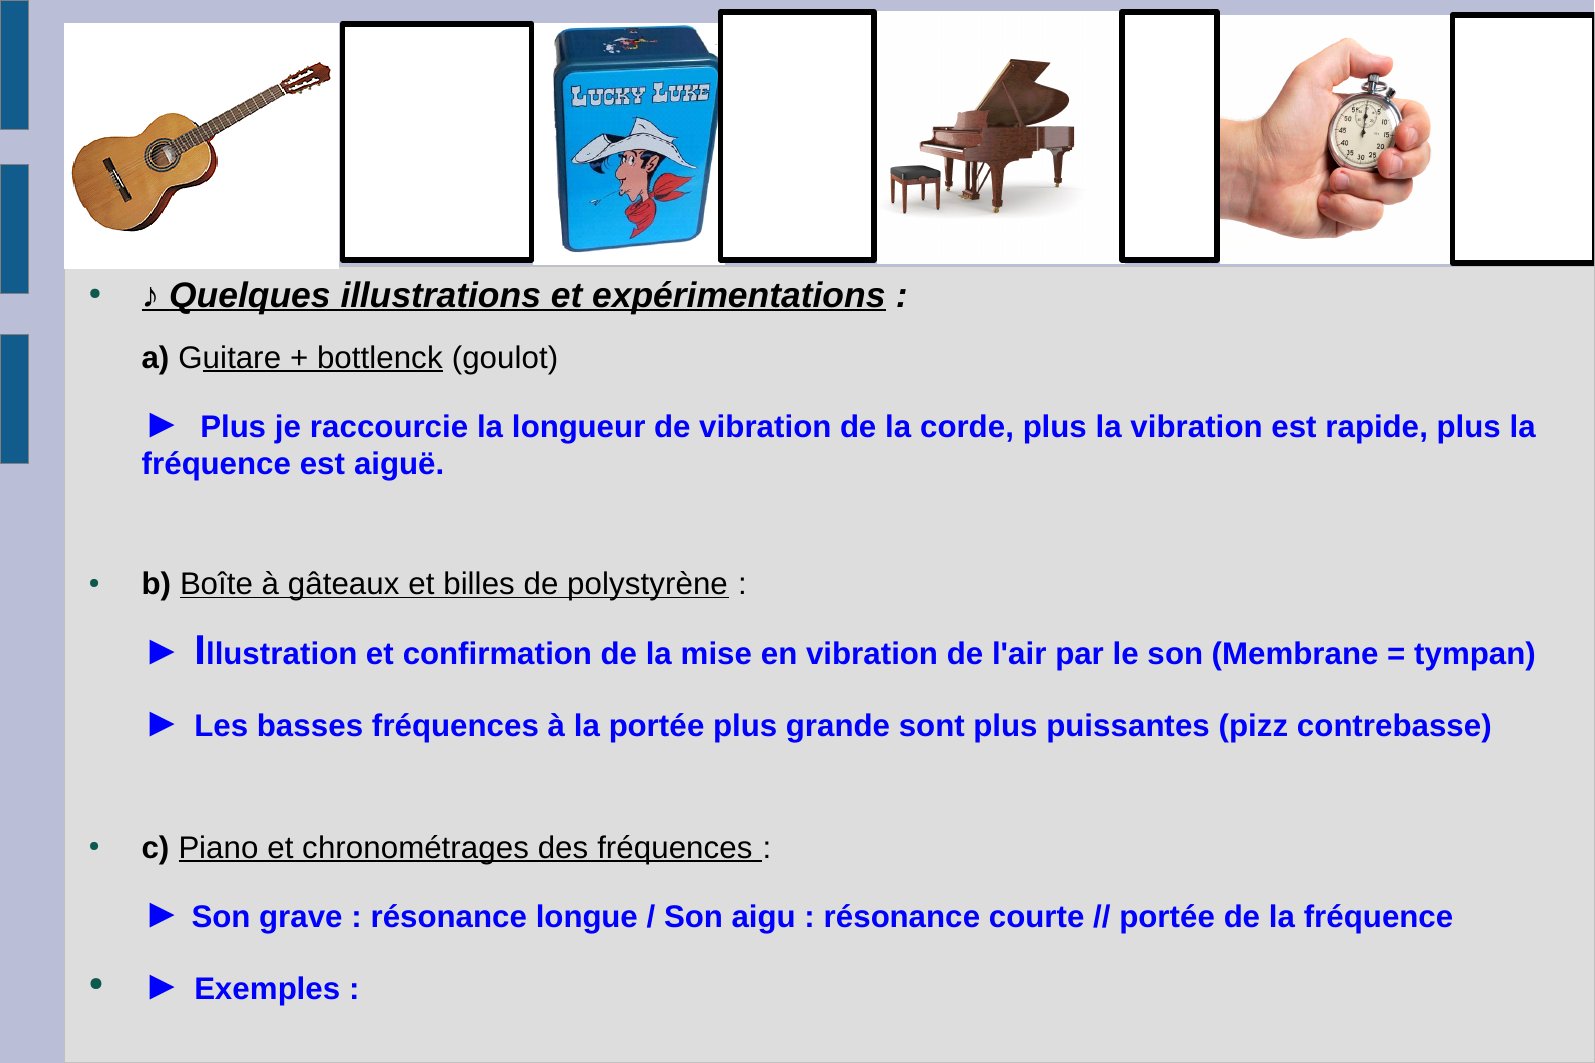

# ♫
♪ Quelques illustrations et expérimentations :
a) Guitare + bottlenck (goulot)
► Plus je raccourcie la longueur de vibration de la corde, plus la vibration est rapide, plus la fréquence est aiguë.
b) Boîte à gâteaux et billes de polystyrène :
► Illustration et confirmation de la mise en vibration de l'air par le son (Membrane = tympan)
► Les basses fréquences à la portée plus grande sont plus puissantes (pizz contrebasse)
c) Piano et chronométrages des fréquences :
► Son grave : résonance longue / Son aigu : résonance courte // portée de la fréquence
► Exemples :